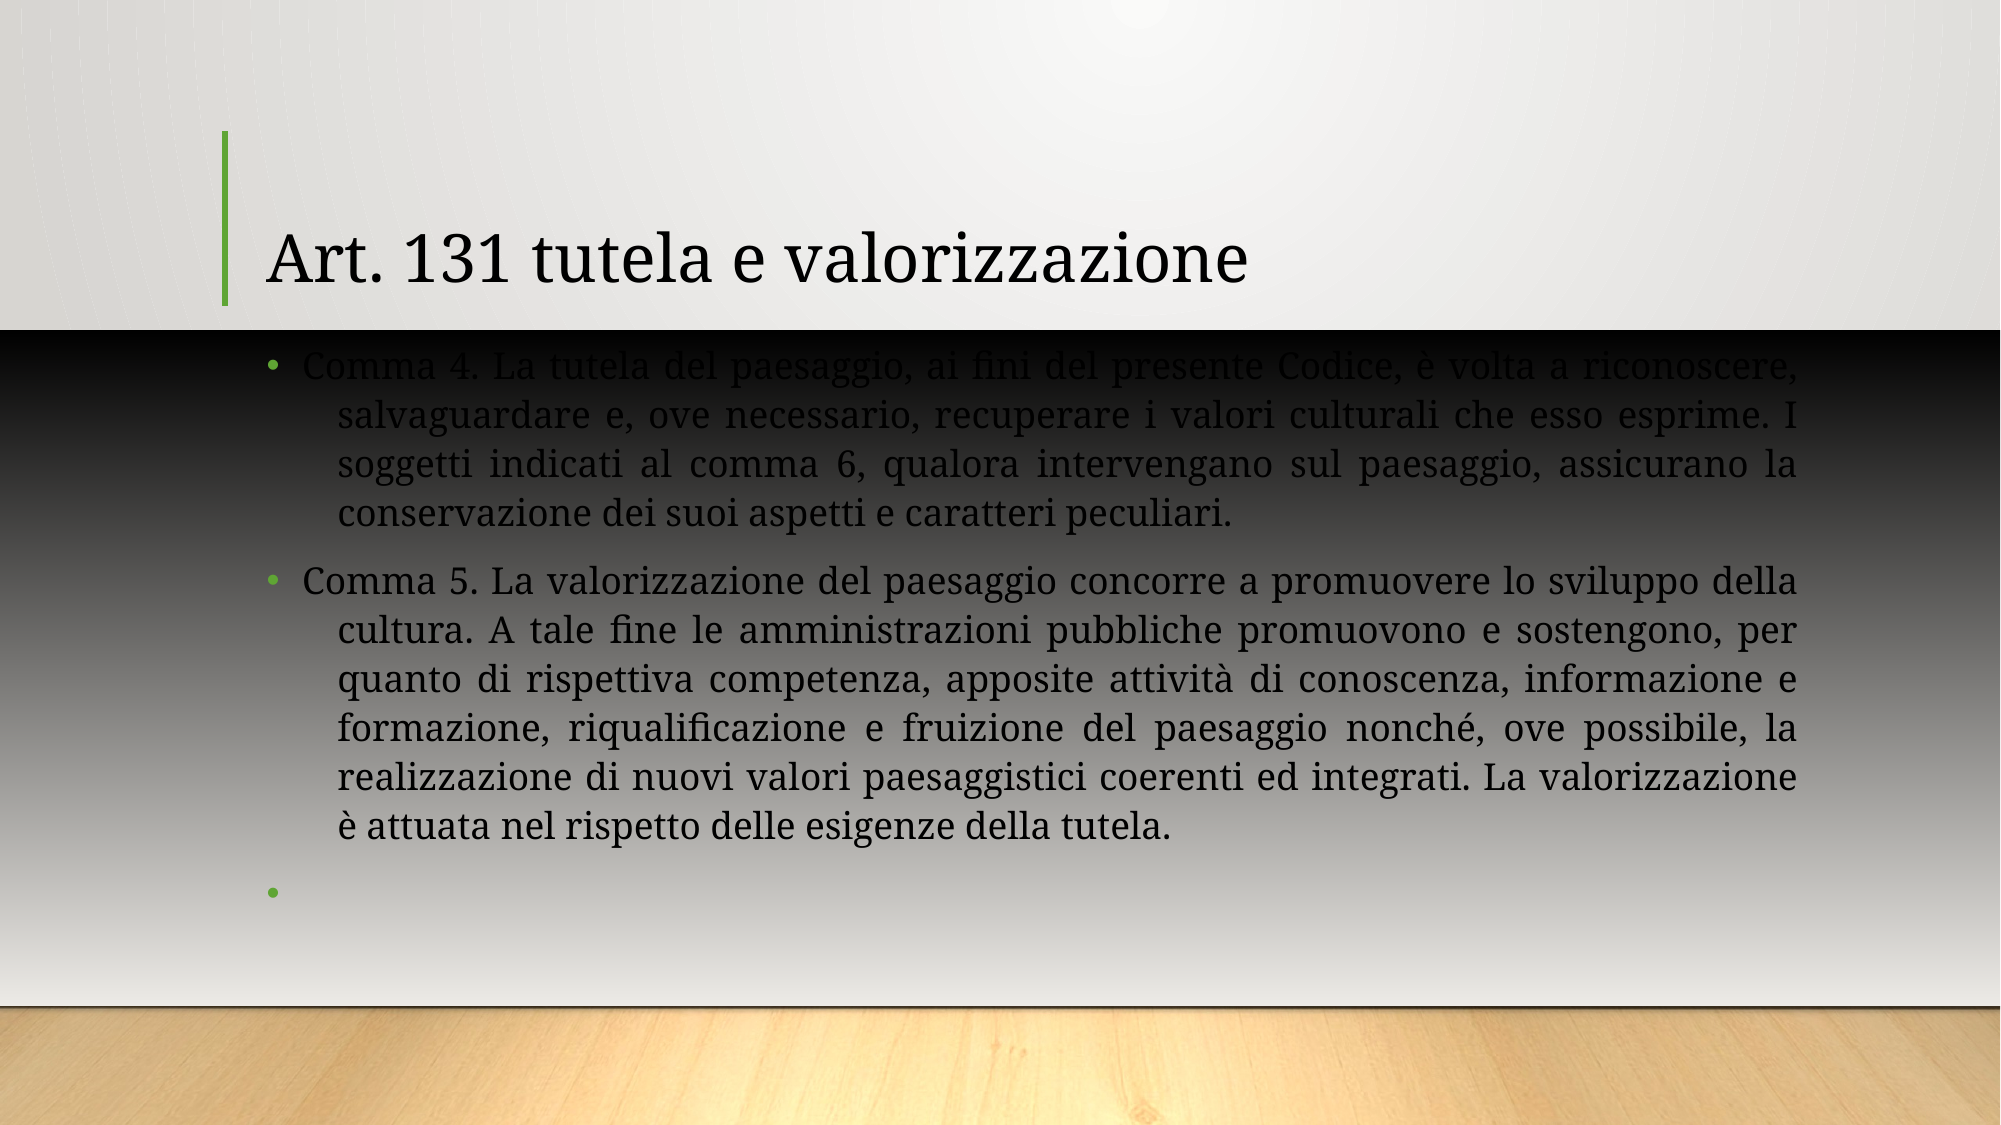

# Art. 131 tutela e valorizzazione
Comma 4. La tutela del paesaggio, ai fini del presente Codice, è volta a riconoscere, salvaguardare e, ove necessario, recuperare i valori culturali che esso esprime. I soggetti indicati al comma 6, qualora intervengano sul paesaggio, assicurano la conservazione dei suoi aspetti e caratteri peculiari.
Comma 5. La valorizzazione del paesaggio concorre a promuovere lo sviluppo della cultura. A tale fine le amministrazioni pubbliche promuovono e sostengono, per quanto di rispettiva competenza, apposite attività di conoscenza, informazione e formazione, riqualificazione e fruizione del paesaggio nonché, ove possibile, la realizzazione di nuovi valori paesaggistici coerenti ed integrati. La valorizzazione è attuata nel rispetto delle esigenze della tutela.